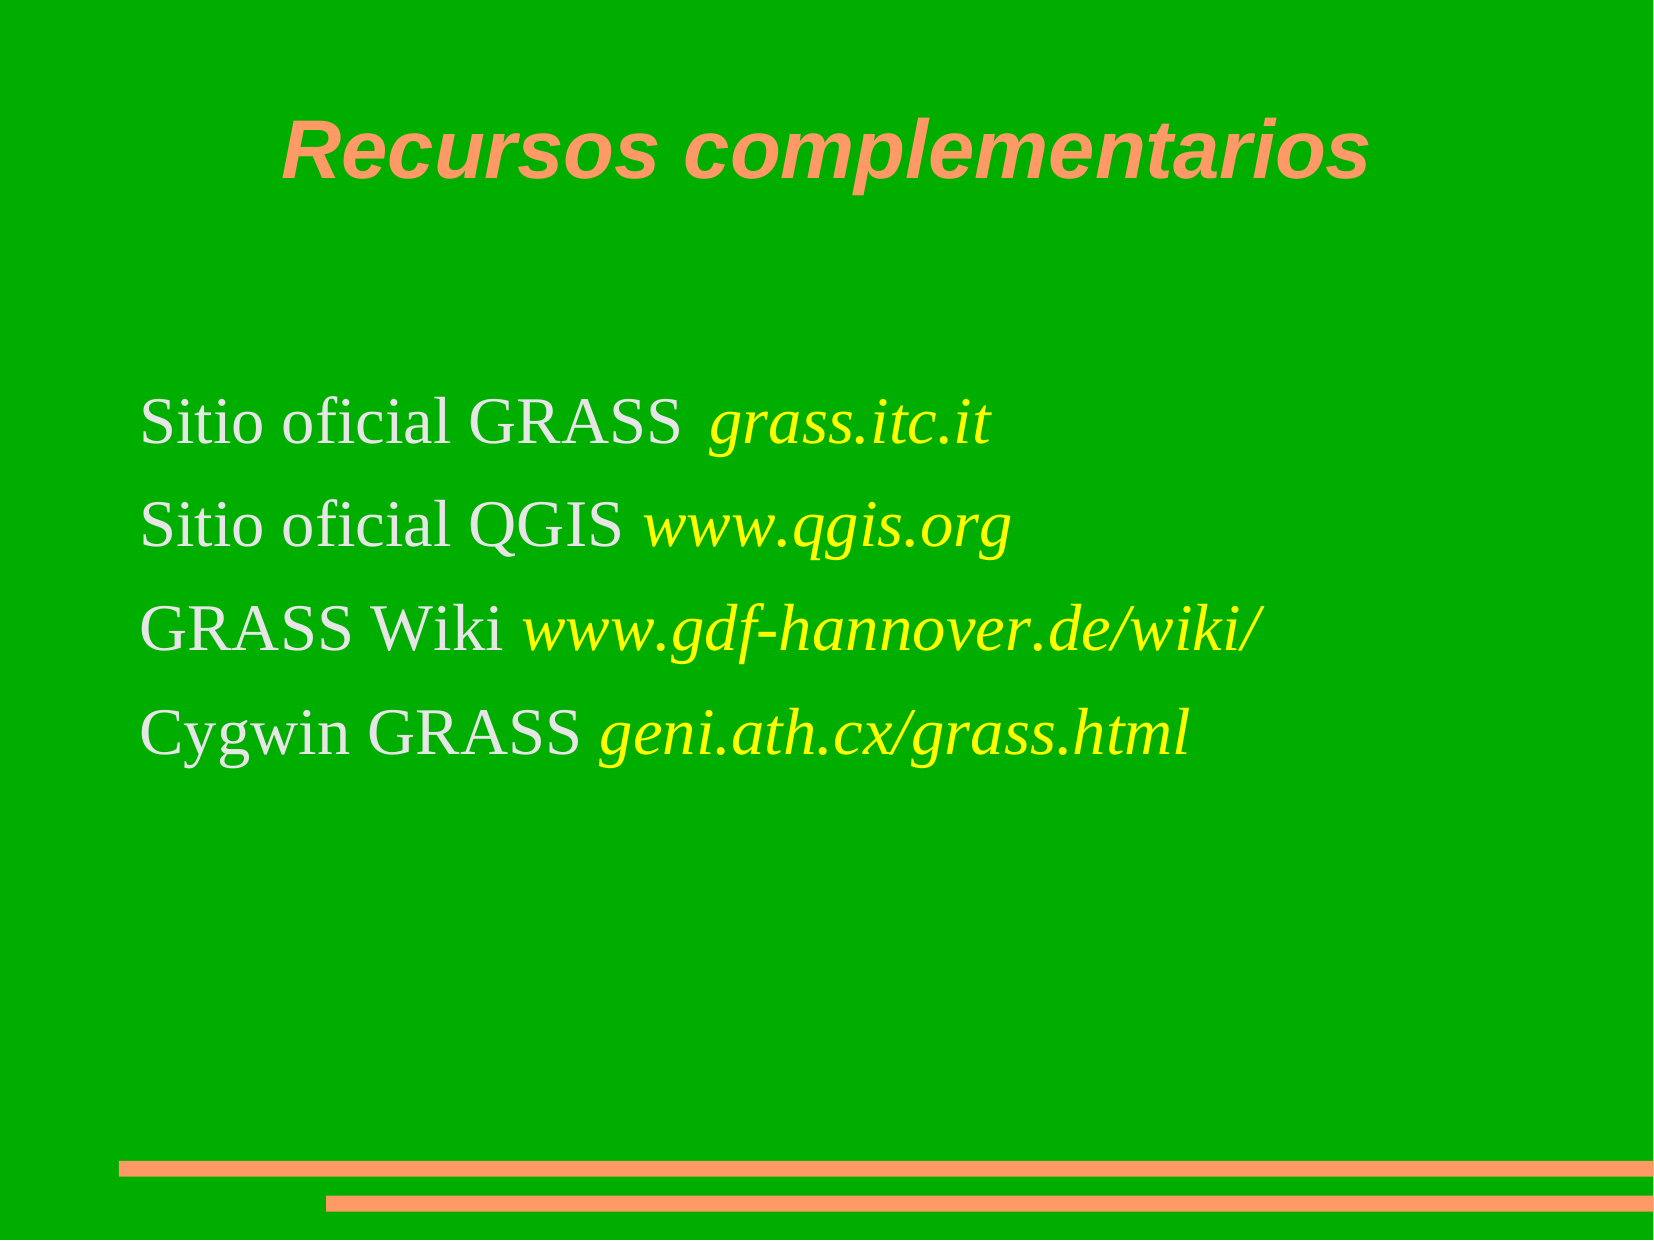

# Recursos complementarios
Sitio oficial GRASS 	grass.itc.it
Sitio oficial QGIS www.qgis.org
GRASS Wiki www.gdf-hannover.de/wiki/
Cygwin GRASS geni.ath.cx/grass.html